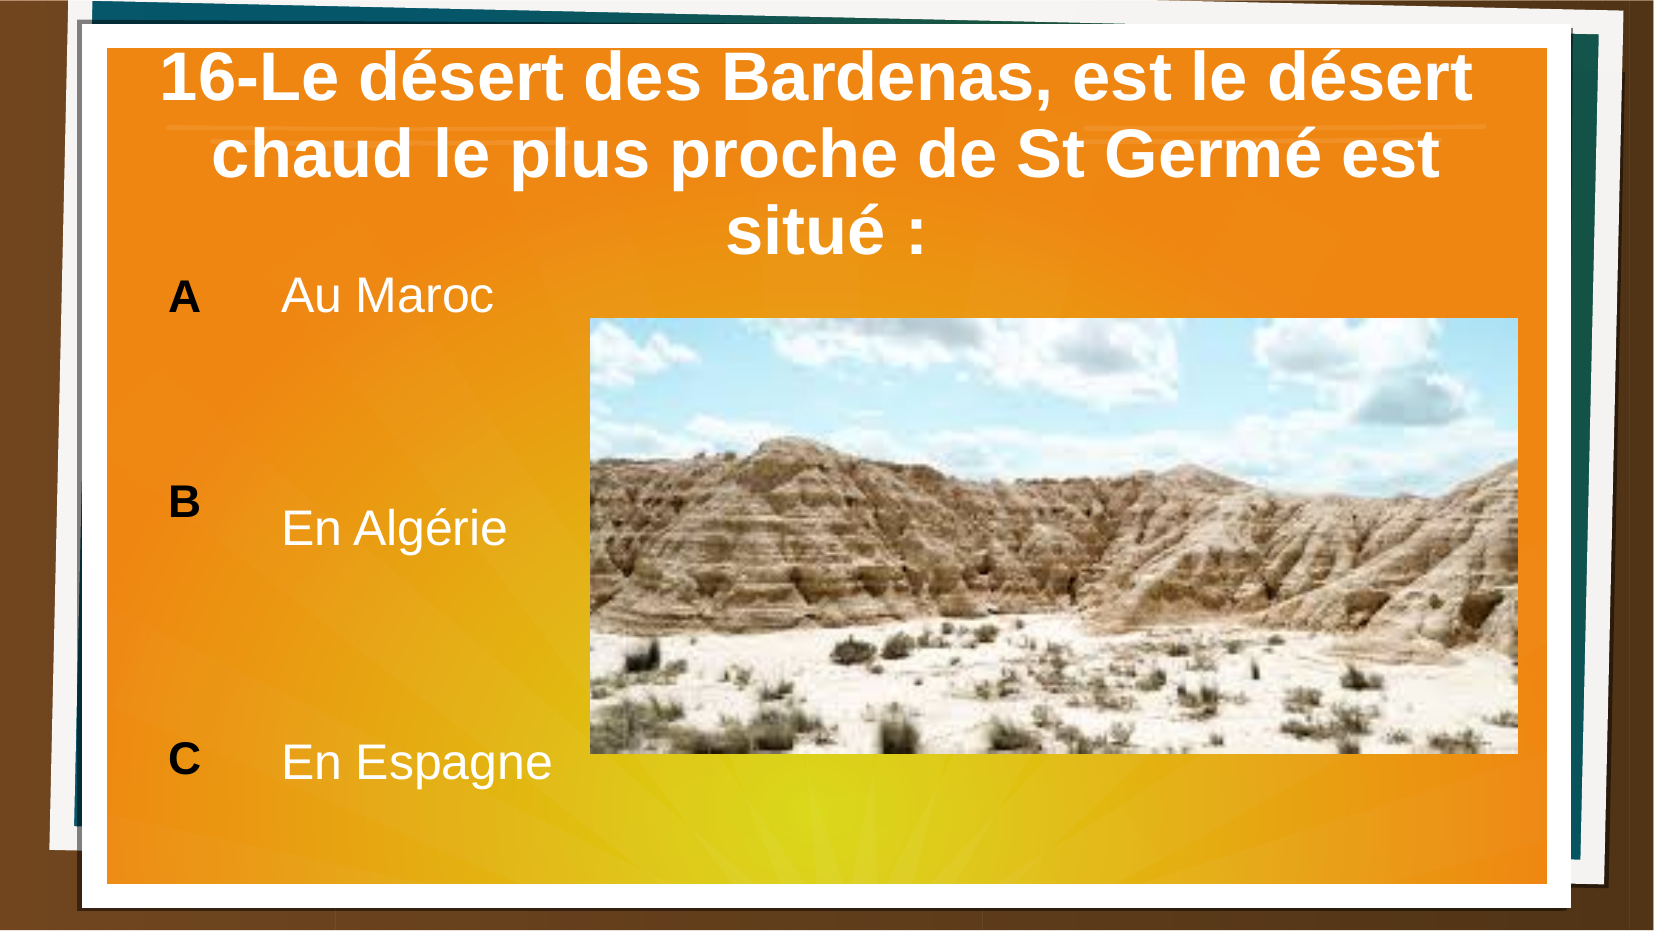

# 16-Le désert des Bardenas, est le désert chaud le plus proche de St Germé est situé :
Au Maroc
En Algérie
En Espagne
A			B				C